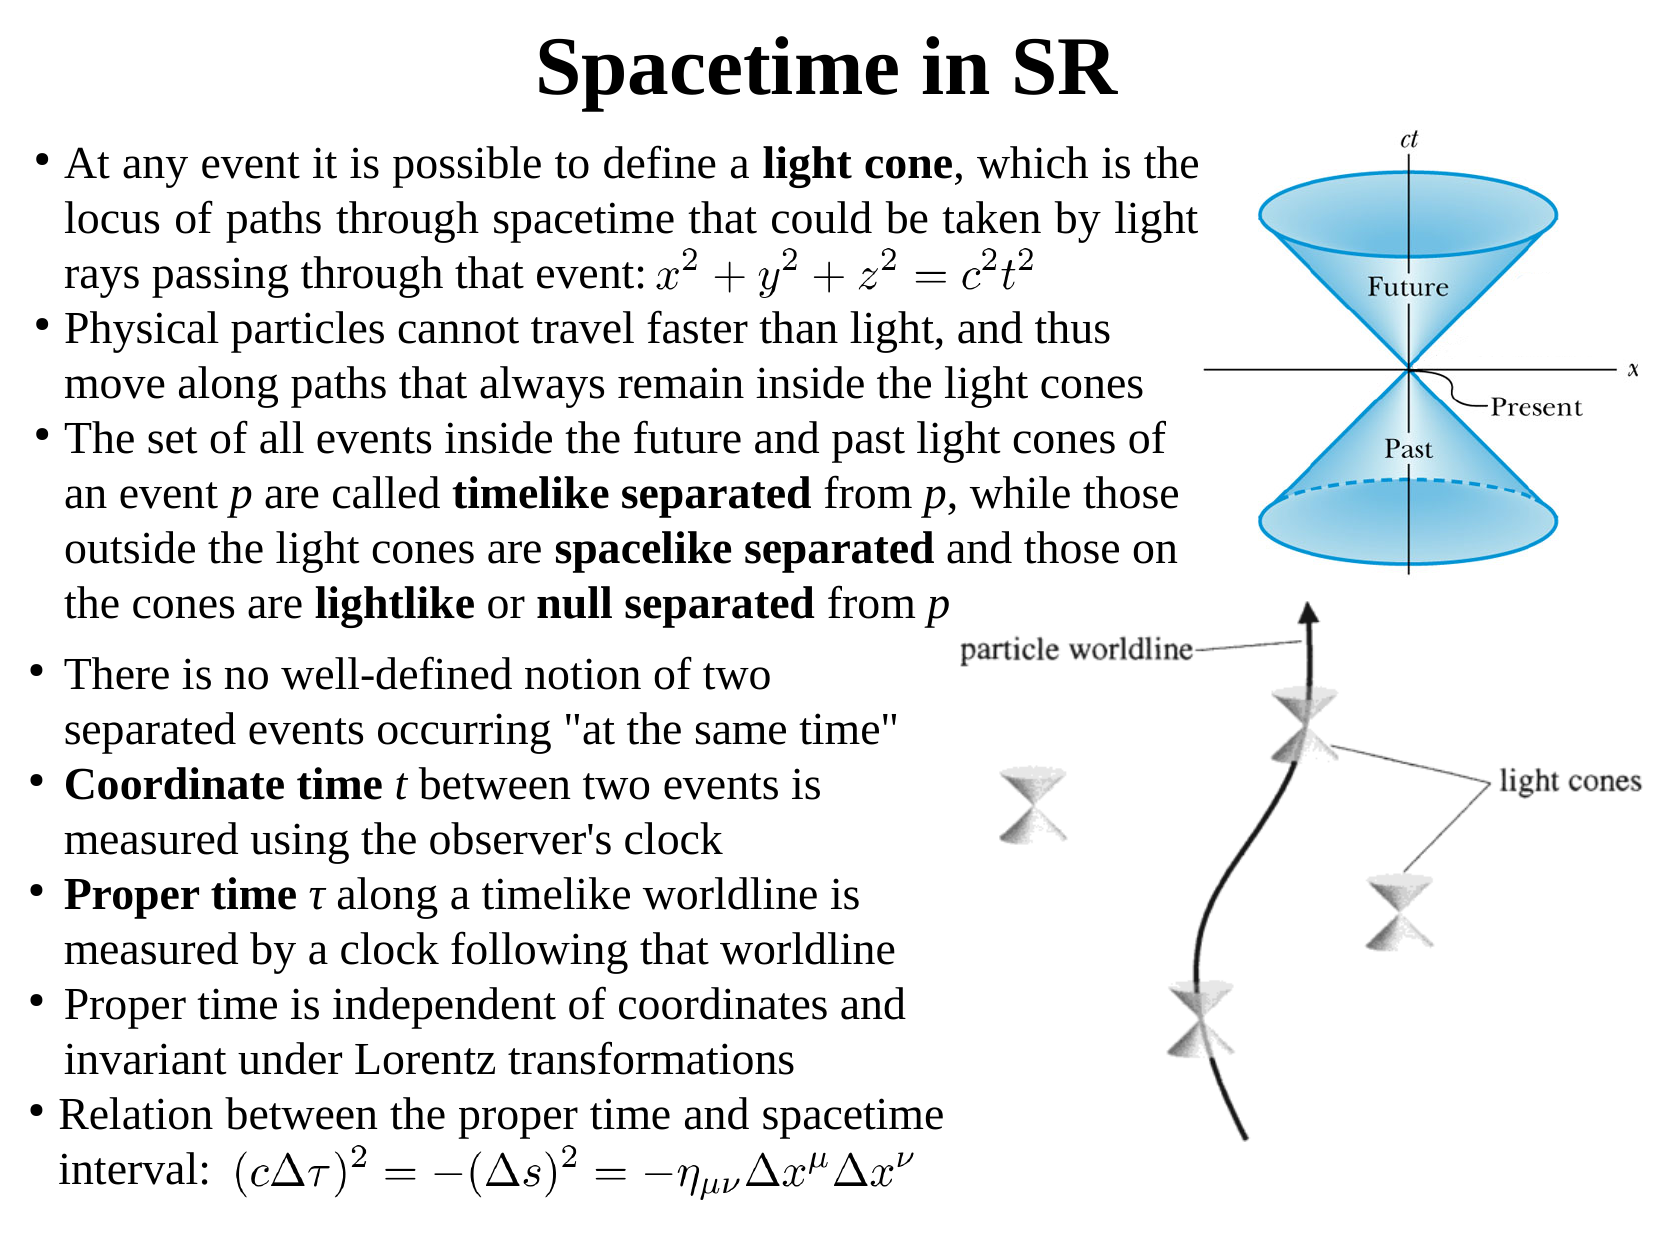

# Spacetime in SR
At any event it is possible to define a light cone, which is the locus of paths through spacetime that could be taken by light rays passing through that event:
Physical particles cannot travel faster than light, and thus move along paths that always remain inside the light cones
The set of all events inside the future and past light cones of an event p are called timelike separated from p, while those outside the light cones are spacelike separated and those on the cones are lightlike or null separated from p
There is no well-defined notion of two separated events occurring "at the same time"
Coordinate time t between two events is measured using the observer's clock
Proper time τ along a timelike worldline is measured by a clock following that worldline
Proper time is independent of coordinates and invariant under Lorentz transformations
Relation between the proper time and spacetime interval: